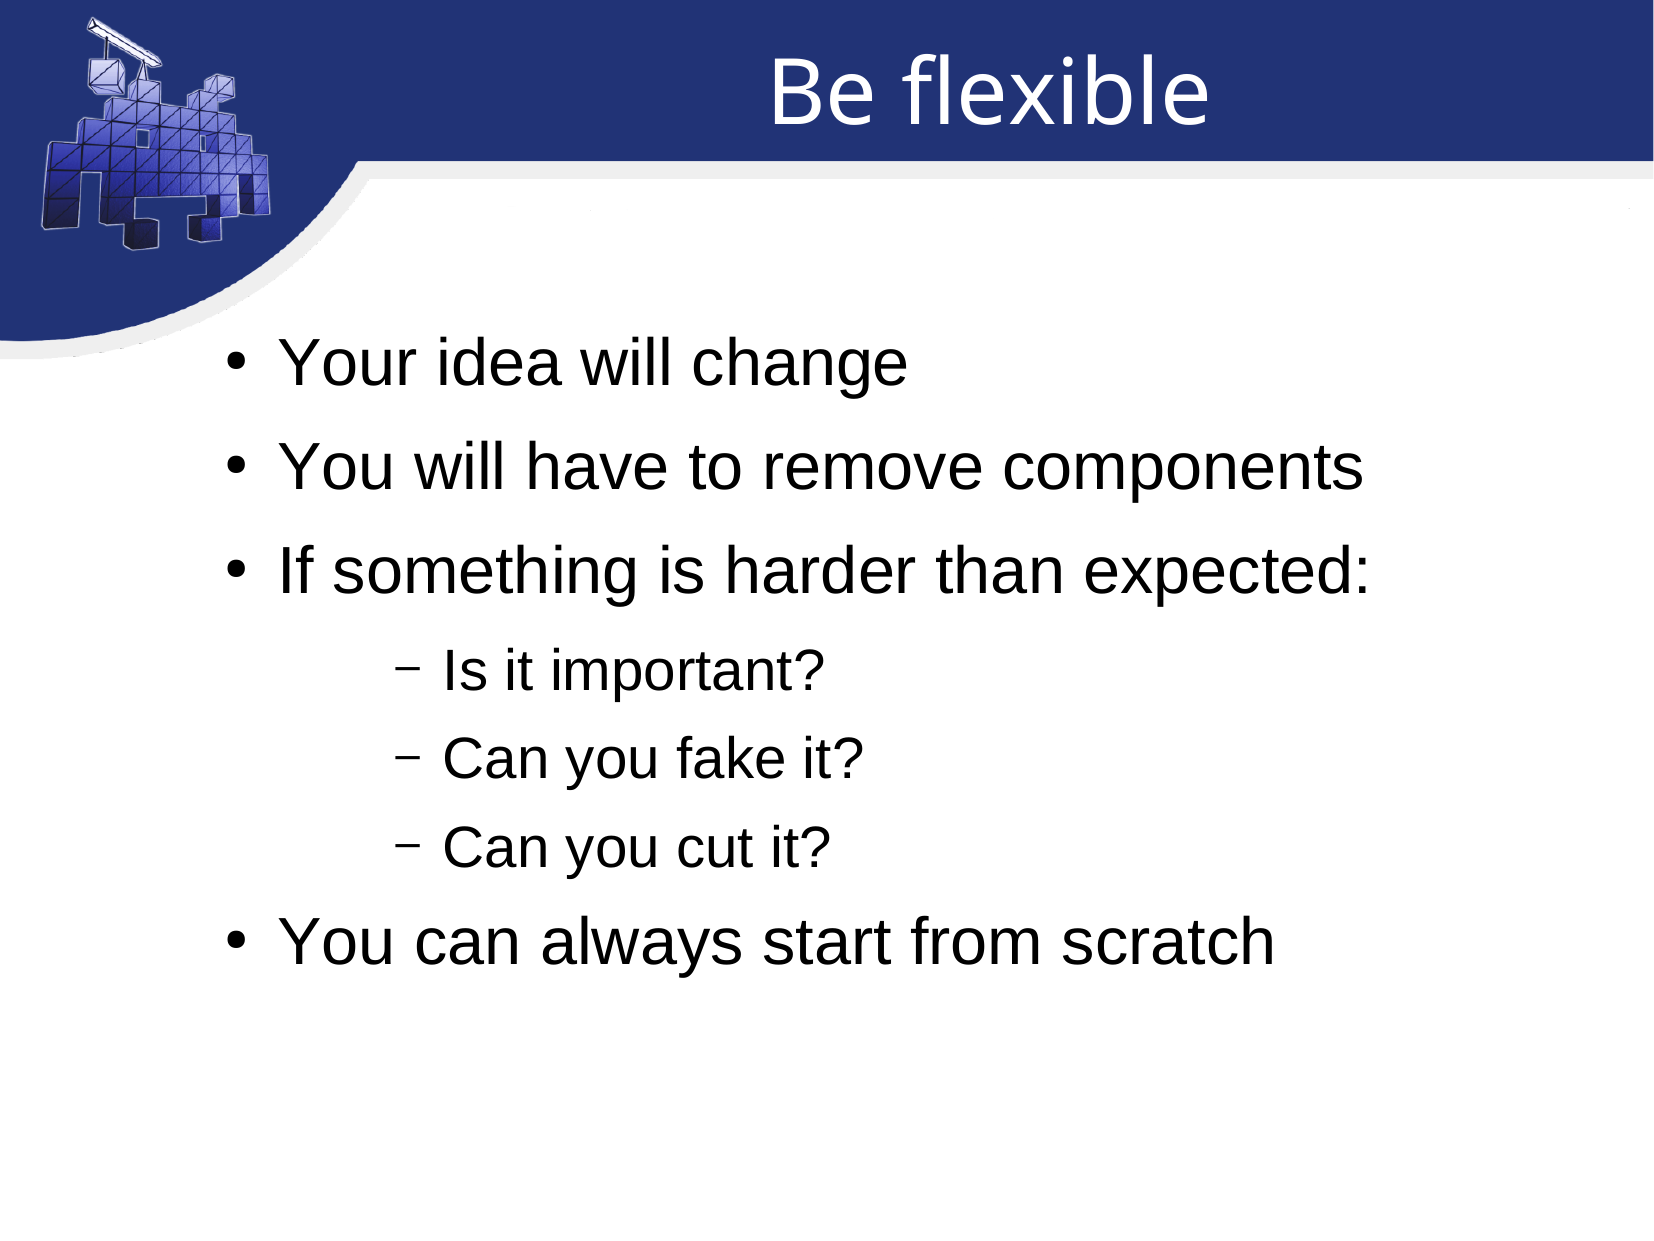

# Be flexible
Your idea will change
You will have to remove components
If something is harder than expected:
Is it important?
Can you fake it?
Can you cut it?
You can always start from scratch